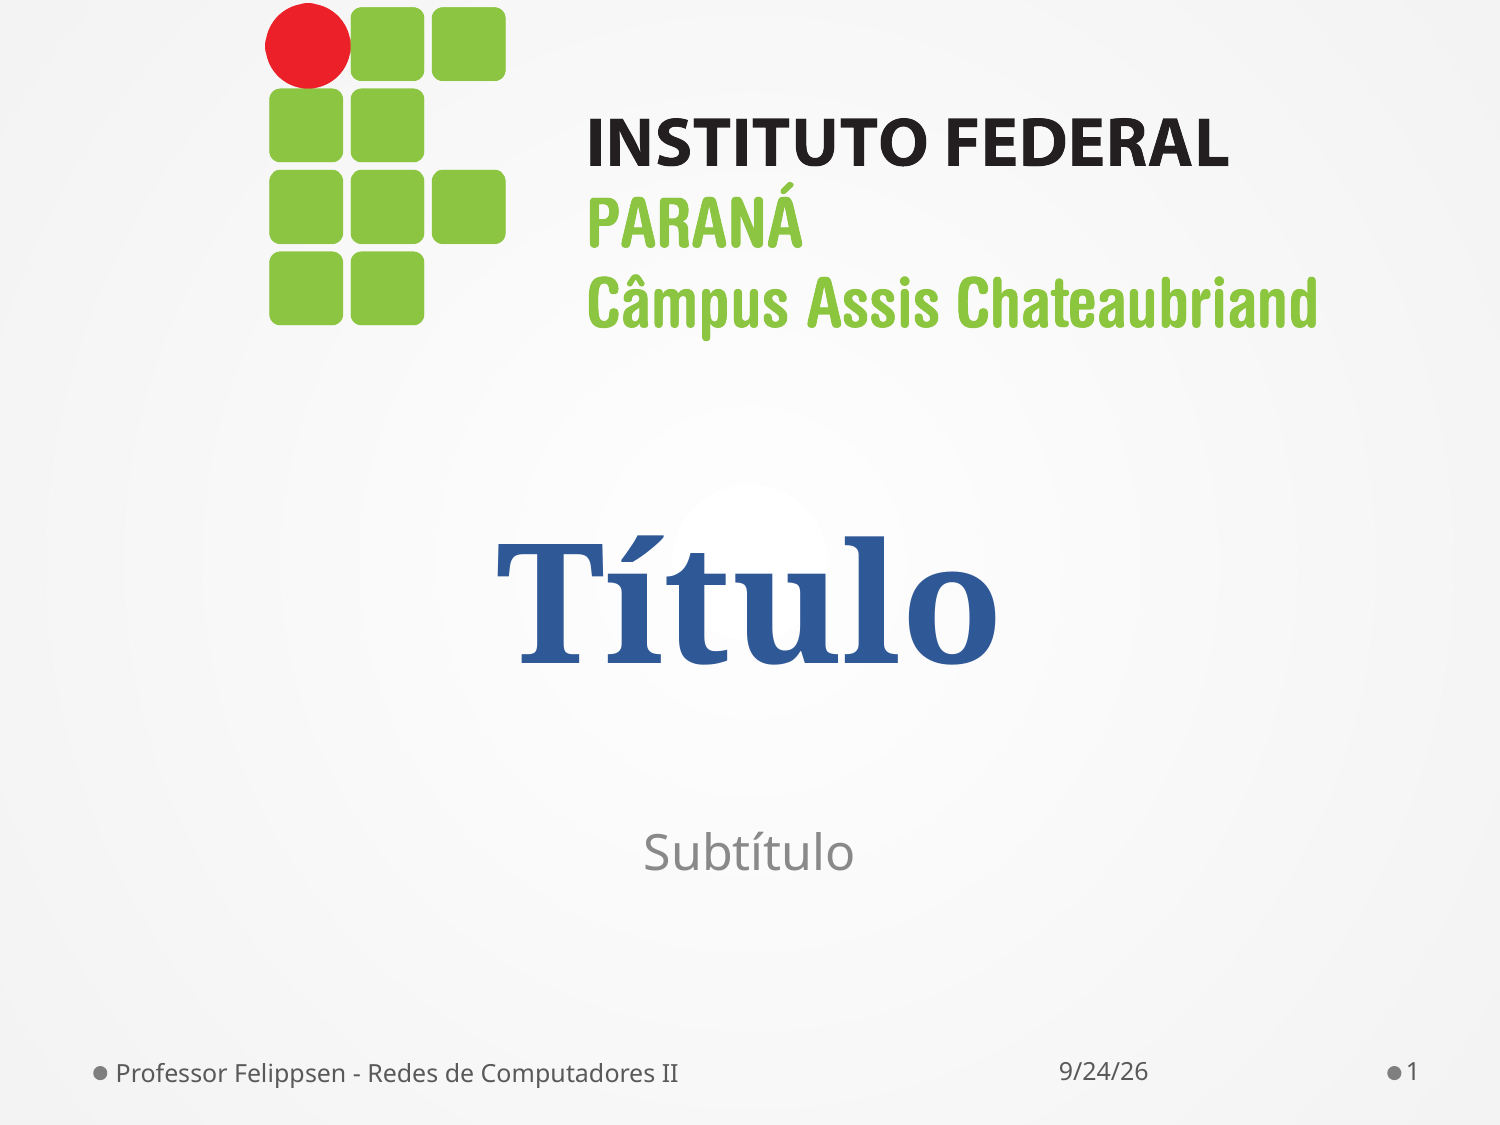

# Título
Subtítulo
Professor Felippsen - Redes de Computadores II